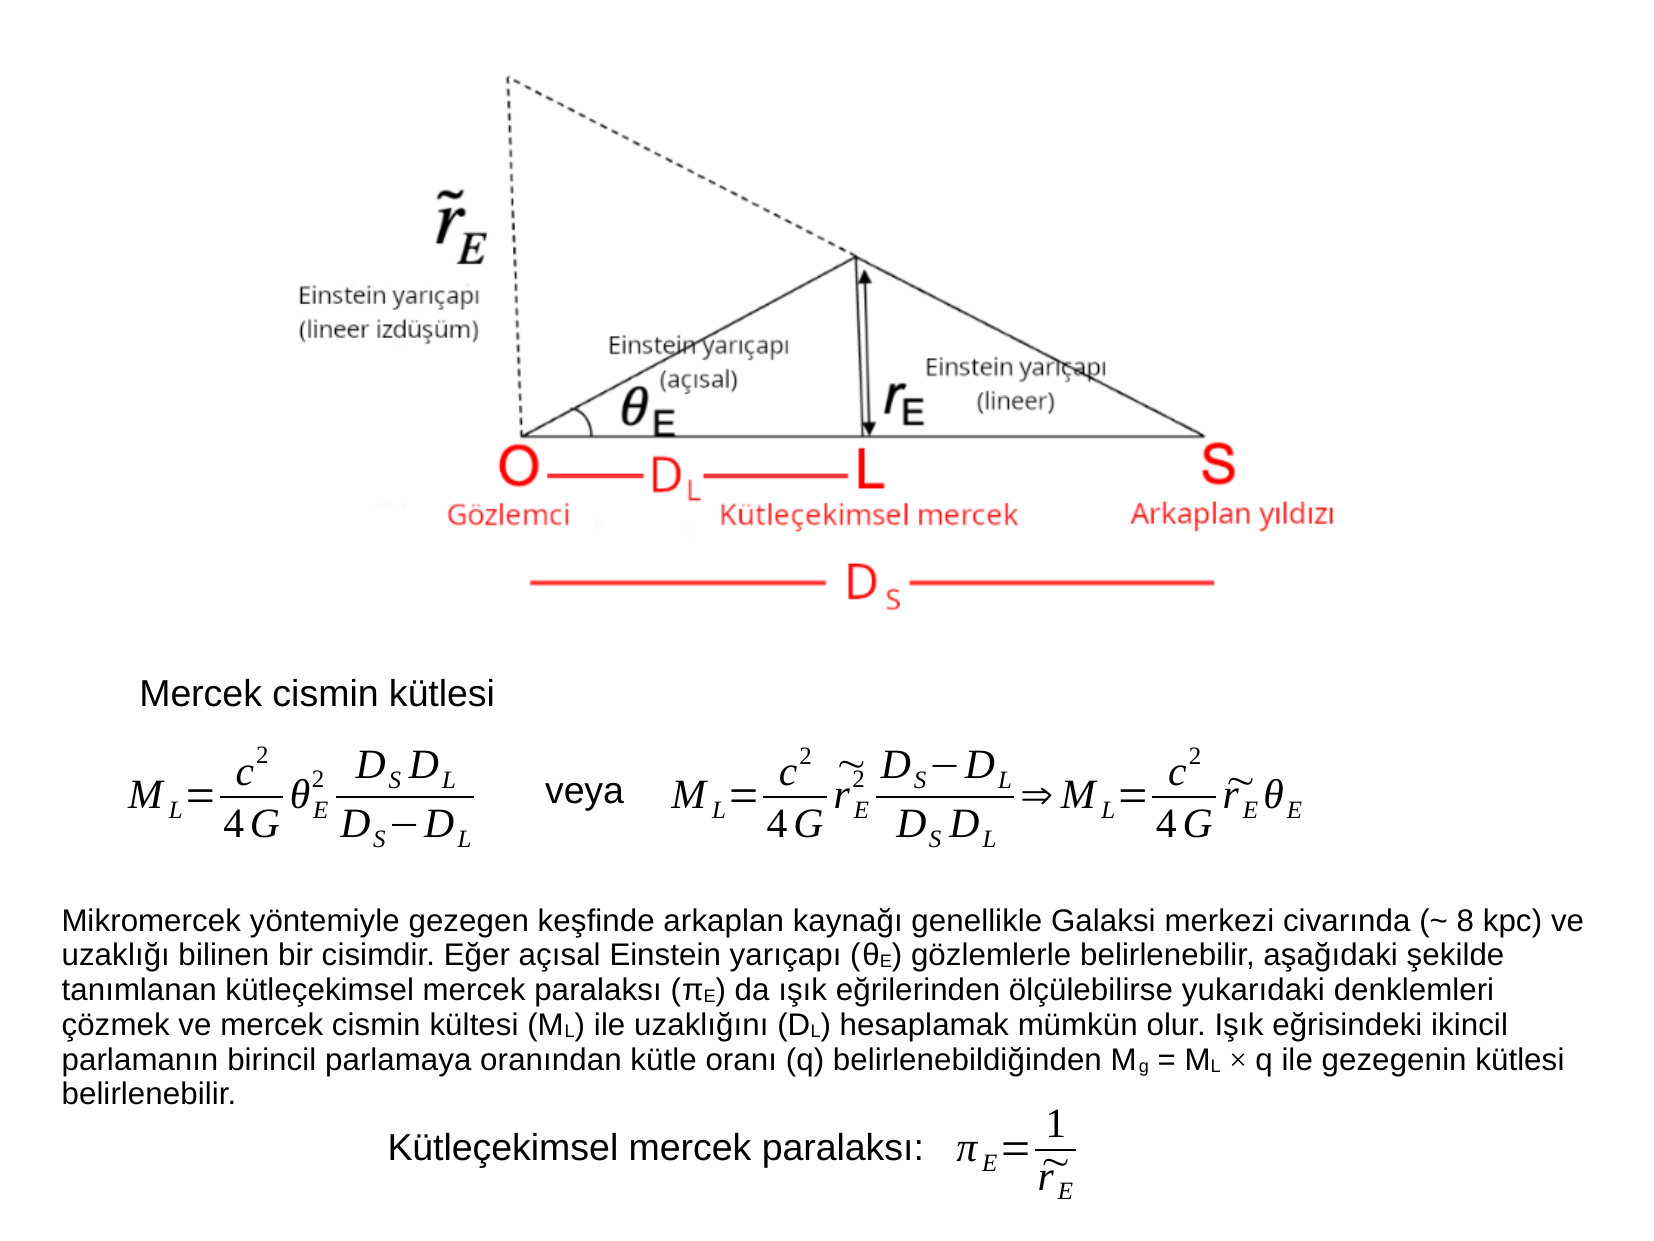

Mercek cismin kütlesi
veya
Mikromercek yöntemiyle gezegen keşfinde arkaplan kaynağı genellikle Galaksi merkezi civarında (~ 8 kpc) ve uzaklığı bilinen bir cisimdir. Eğer açısal Einstein yarıçapı (θE) gözlemlerle belirlenebilir, aşağıdaki şekilde tanımlanan kütleçekimsel mercek paralaksı (πE) da ışık eğrilerinden ölçülebilirse yukarıdaki denklemleri çözmek ve mercek cismin kültesi (ML) ile uzaklığını (DL) hesaplamak mümkün olur. Işık eğrisindeki ikincil parlamanın birincil parlamaya oranından kütle oranı (q) belirlenebildiğinden Mg = ML × q ile gezegenin kütlesi belirlenebilir.
Kütleçekimsel mercek paralaksı: